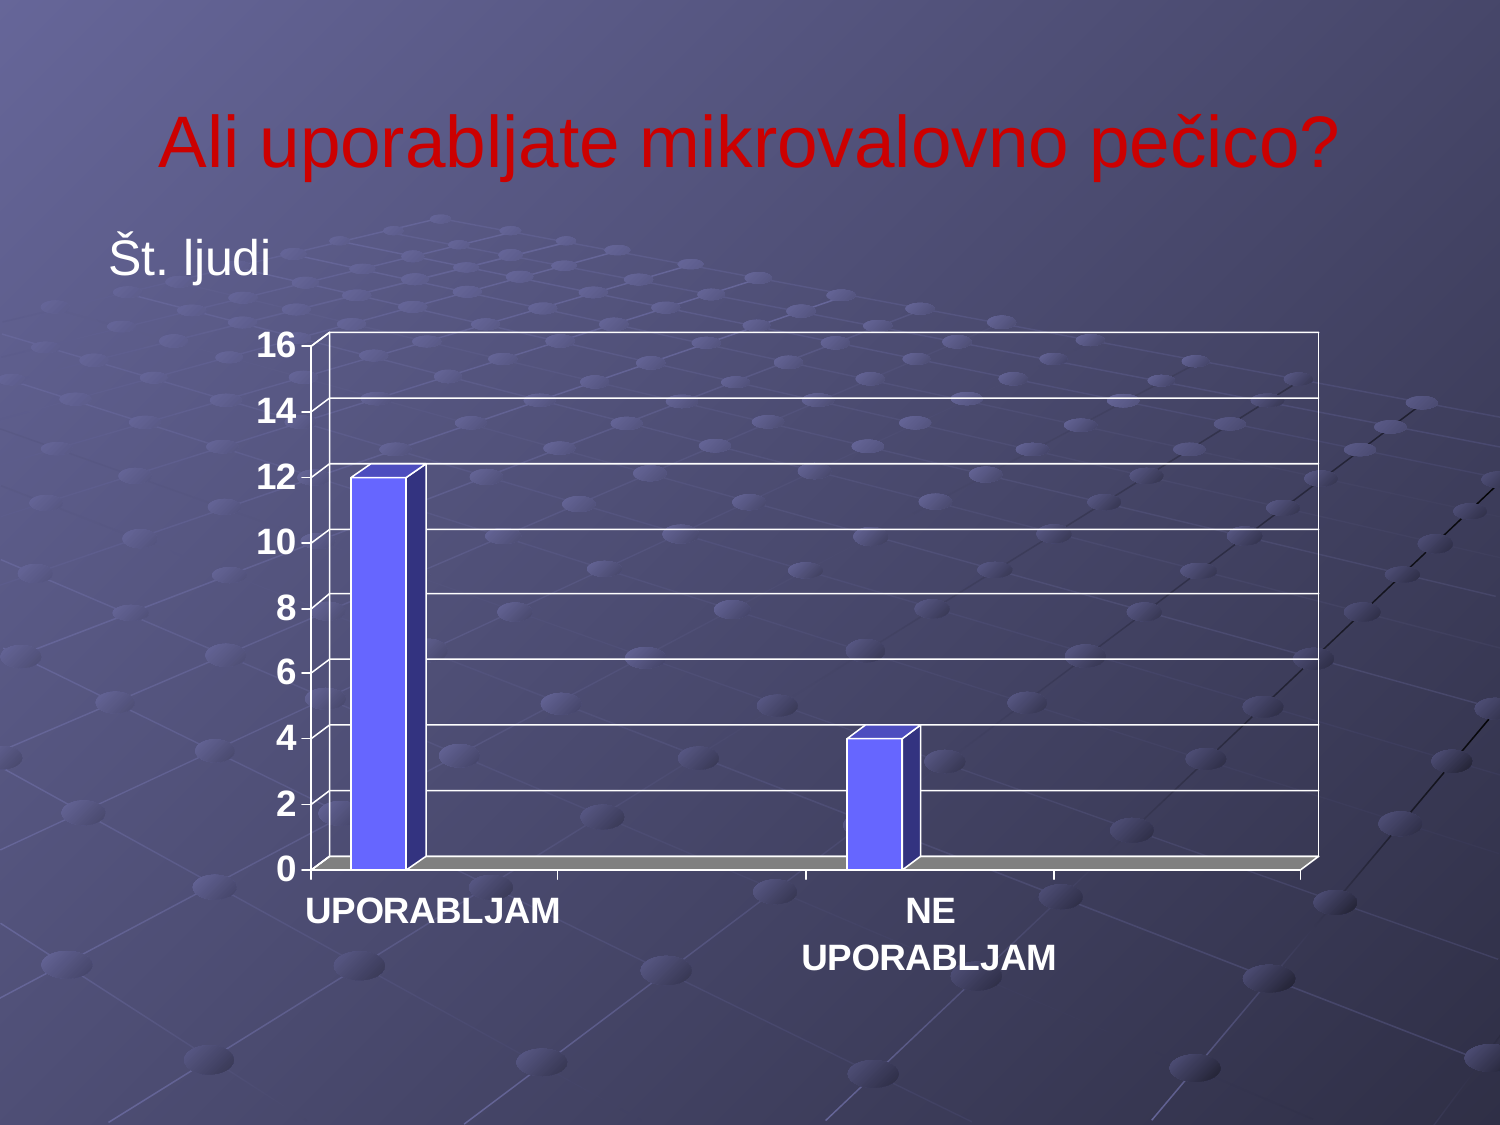

# Ali uporabljate mikrovalovno pečico?
 Št. ljudi